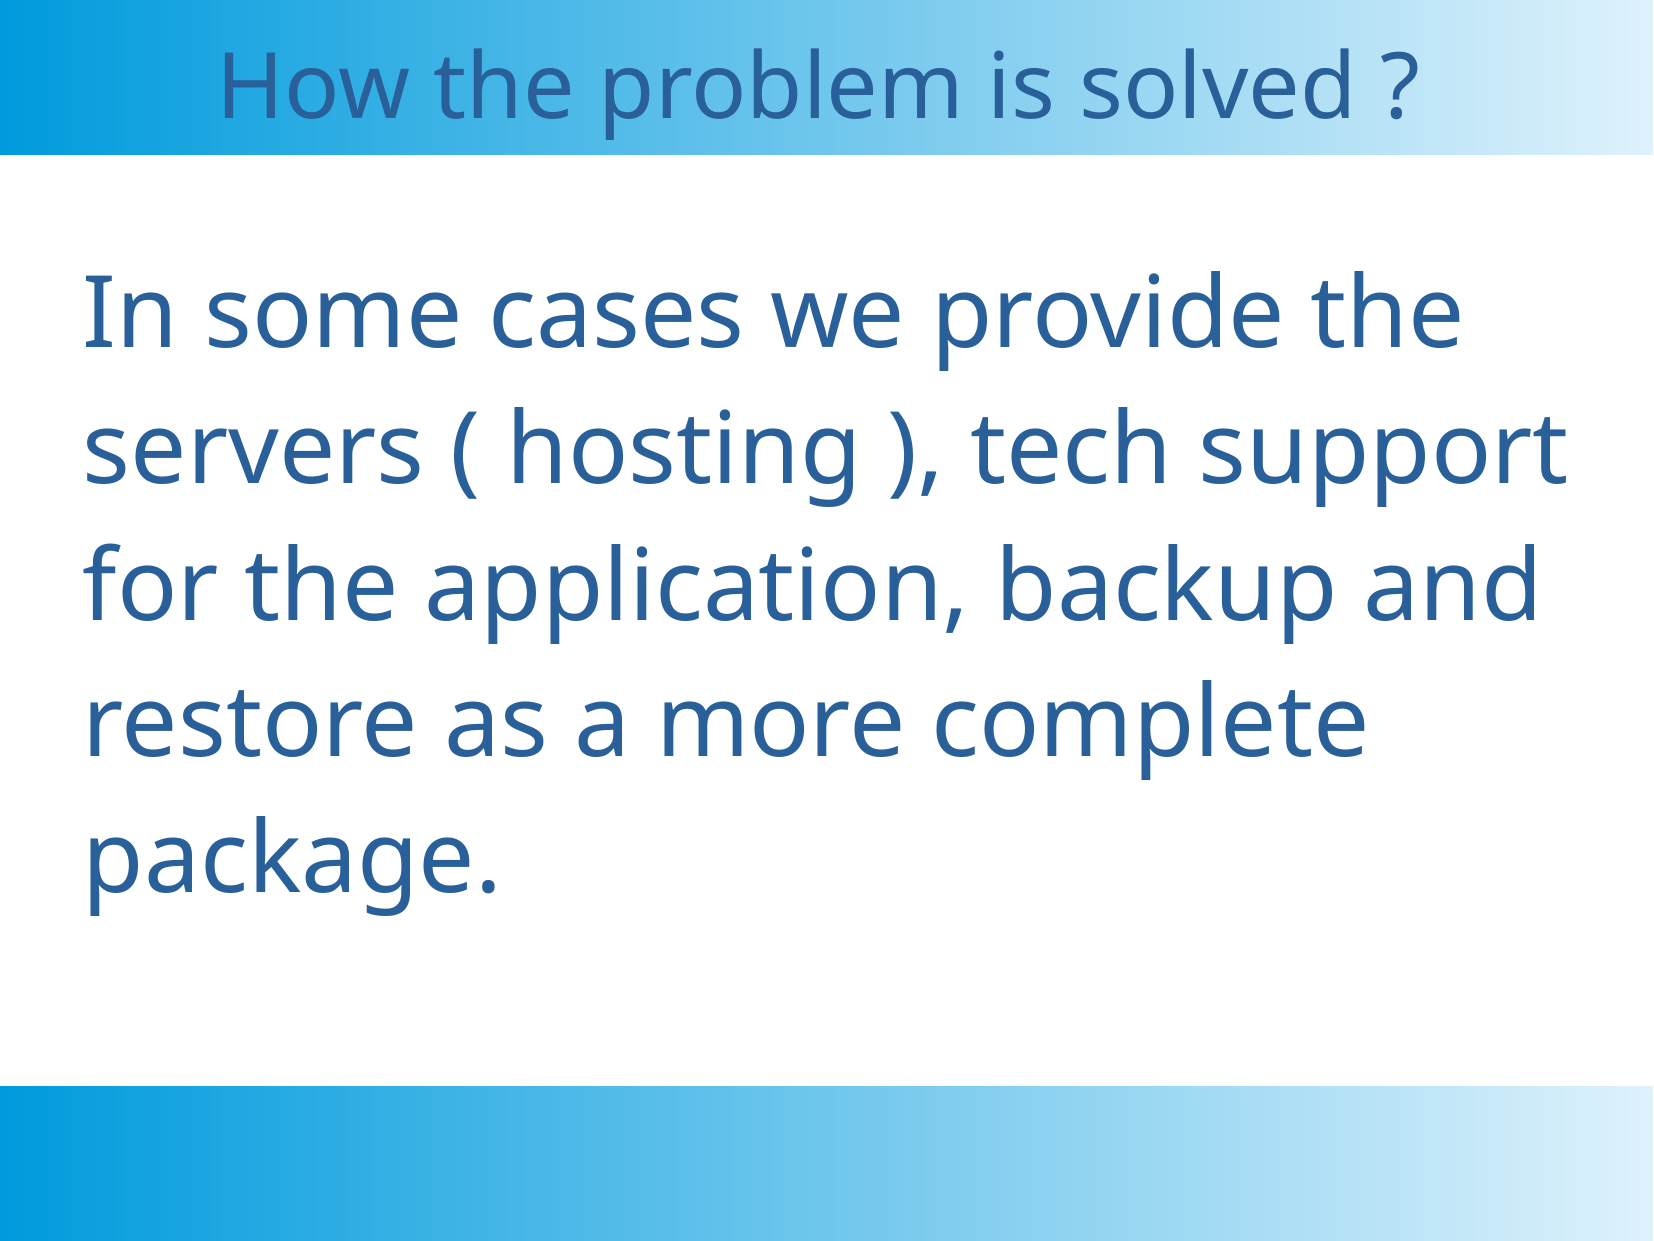

# How the problem is solved ?
In some cases we provide the servers ( hosting ), tech support for the application, backup and restore as a more complete package.